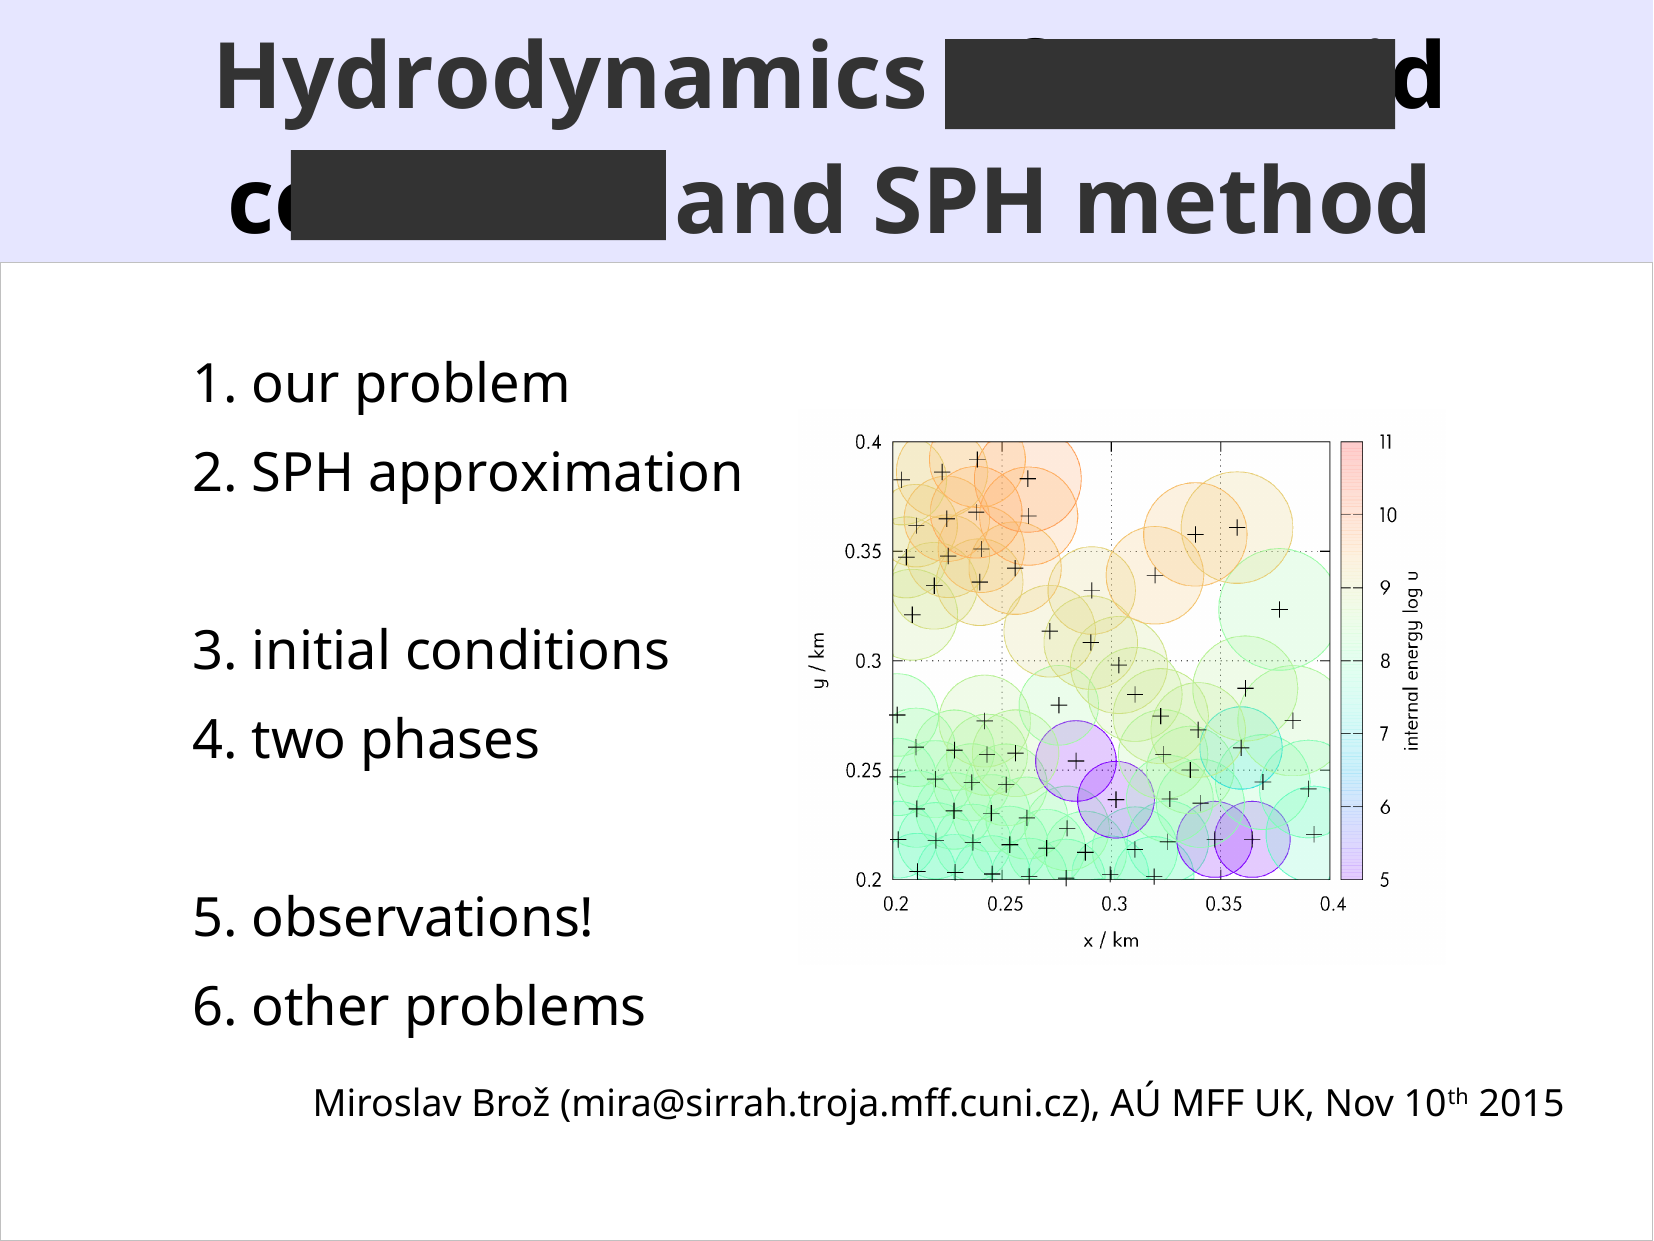

# Hydrodynamics of asteroid collisions and SPH method
1. our problem
2. SPH approximation
3. initial conditions
4. two phases
5. observations!
6. other problems
Miroslav Brož (mira@sirrah.troja.mff.cuni.cz), AÚ MFF UK, Nov 10th 2015